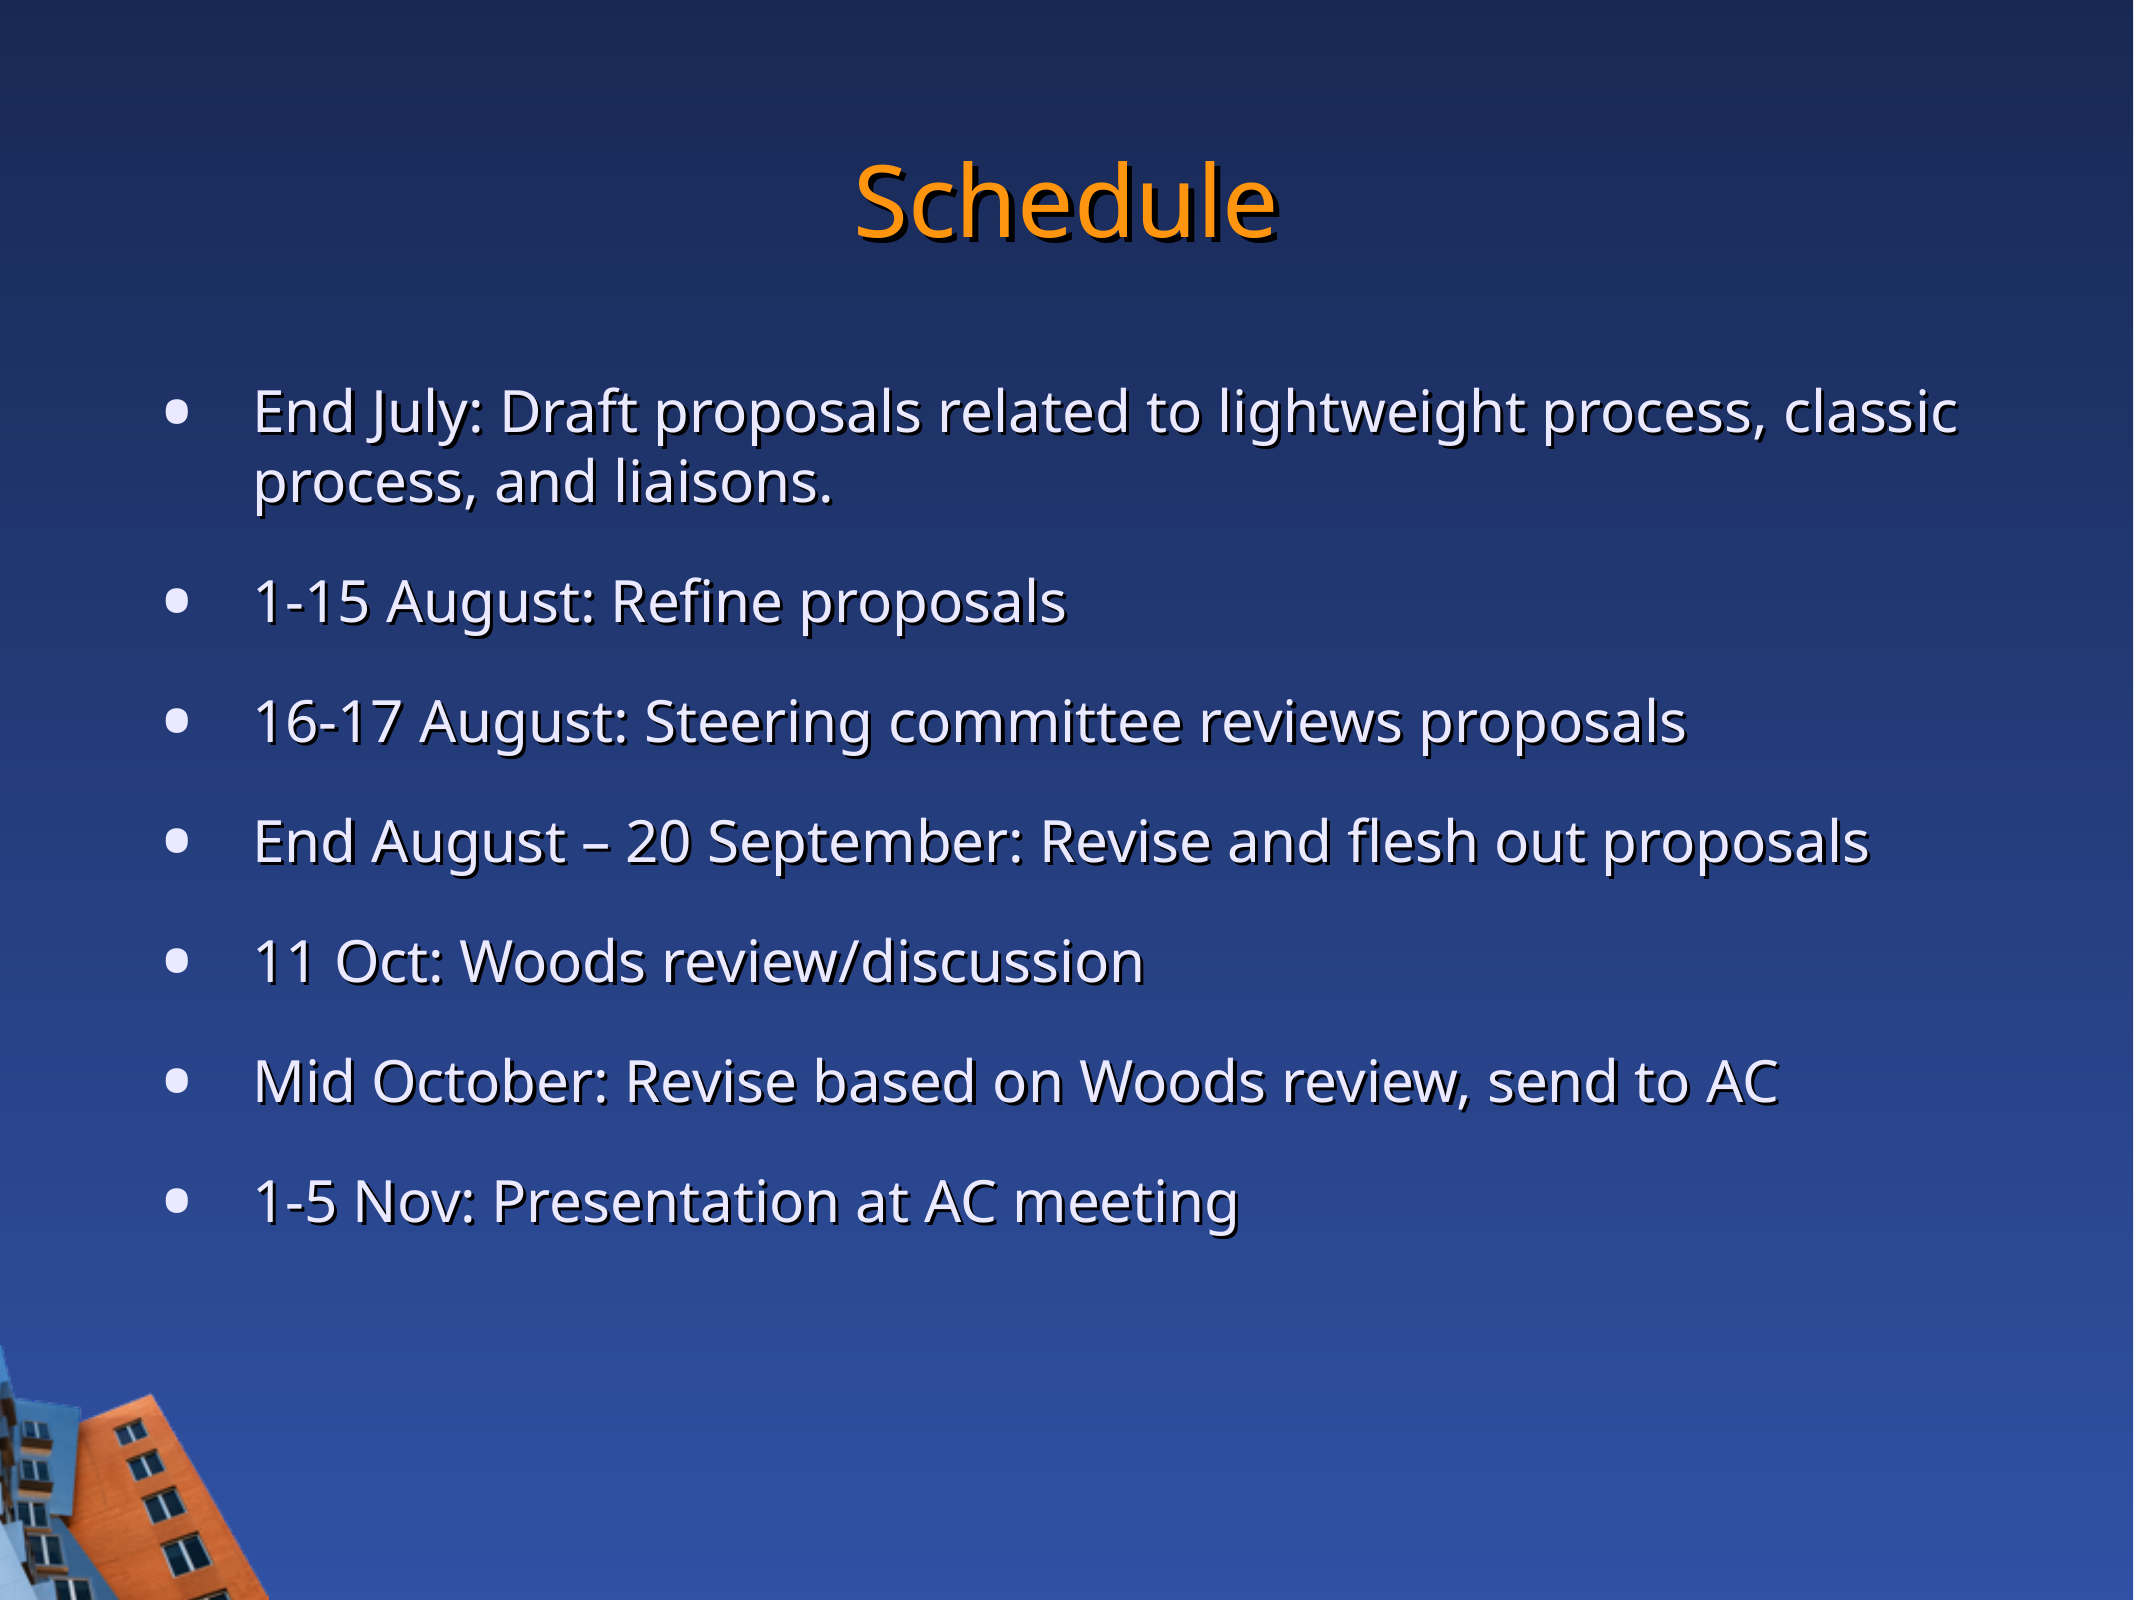

# Schedule
End July: Draft proposals related to lightweight process, classic process, and liaisons.
1-15 August: Refine proposals
16-17 August: Steering committee reviews proposals
End August – 20 September: Revise and flesh out proposals
11 Oct: Woods review/discussion
Mid October: Revise based on Woods review, send to AC
1-5 Nov: Presentation at AC meeting